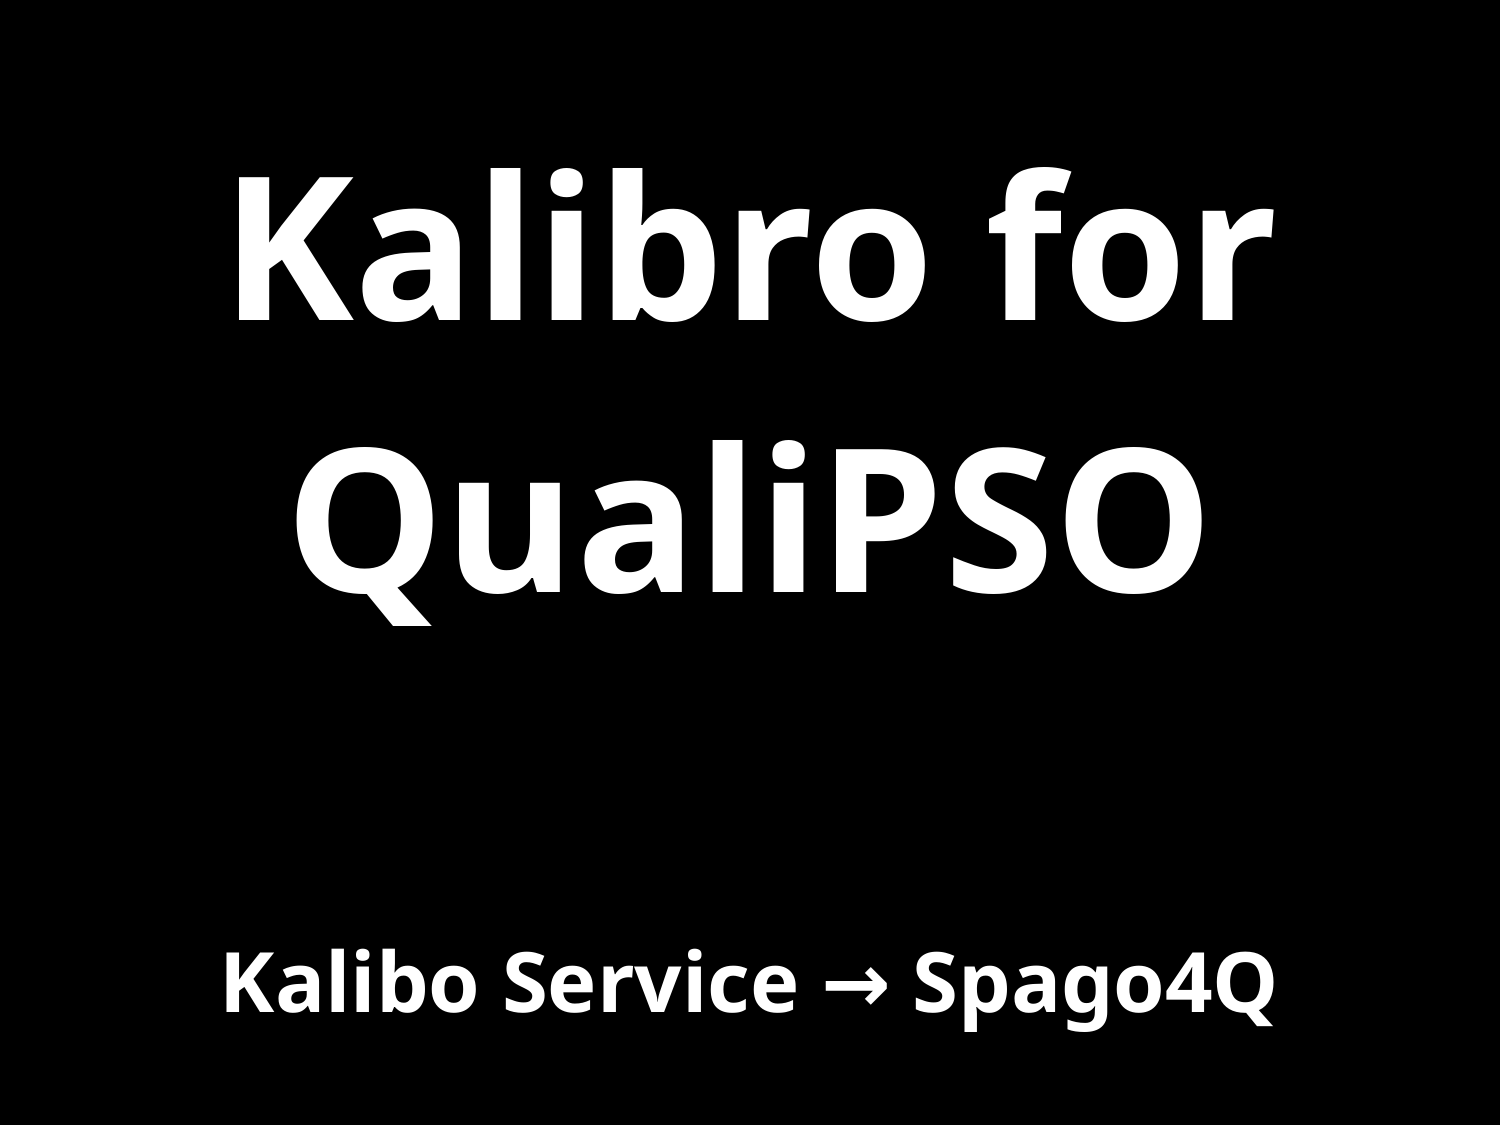

# Kalibro for QualiPSO Kalibo Service → Spago4Q